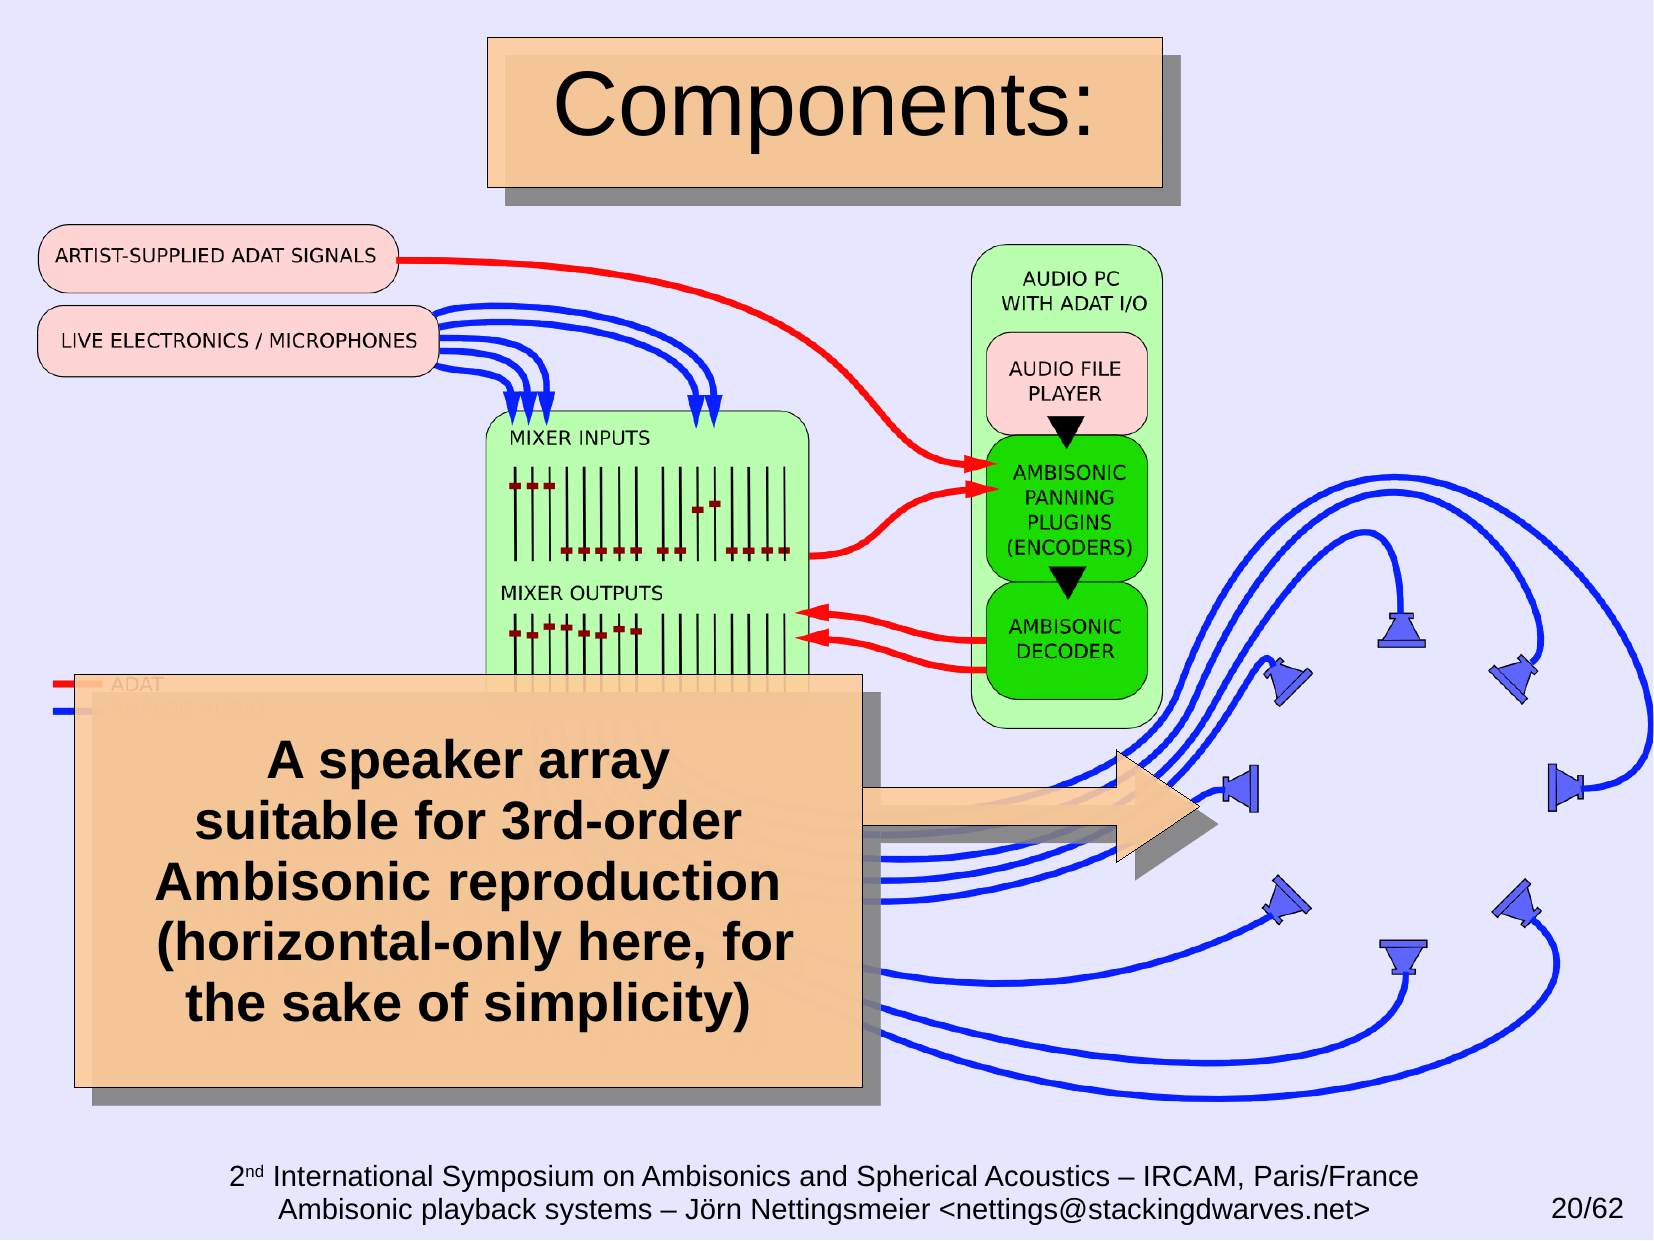

Components:
#
A speaker array
suitable for 3rd-order
Ambisonic reproduction
 (horizontal-only here, for
the sake of simplicity)